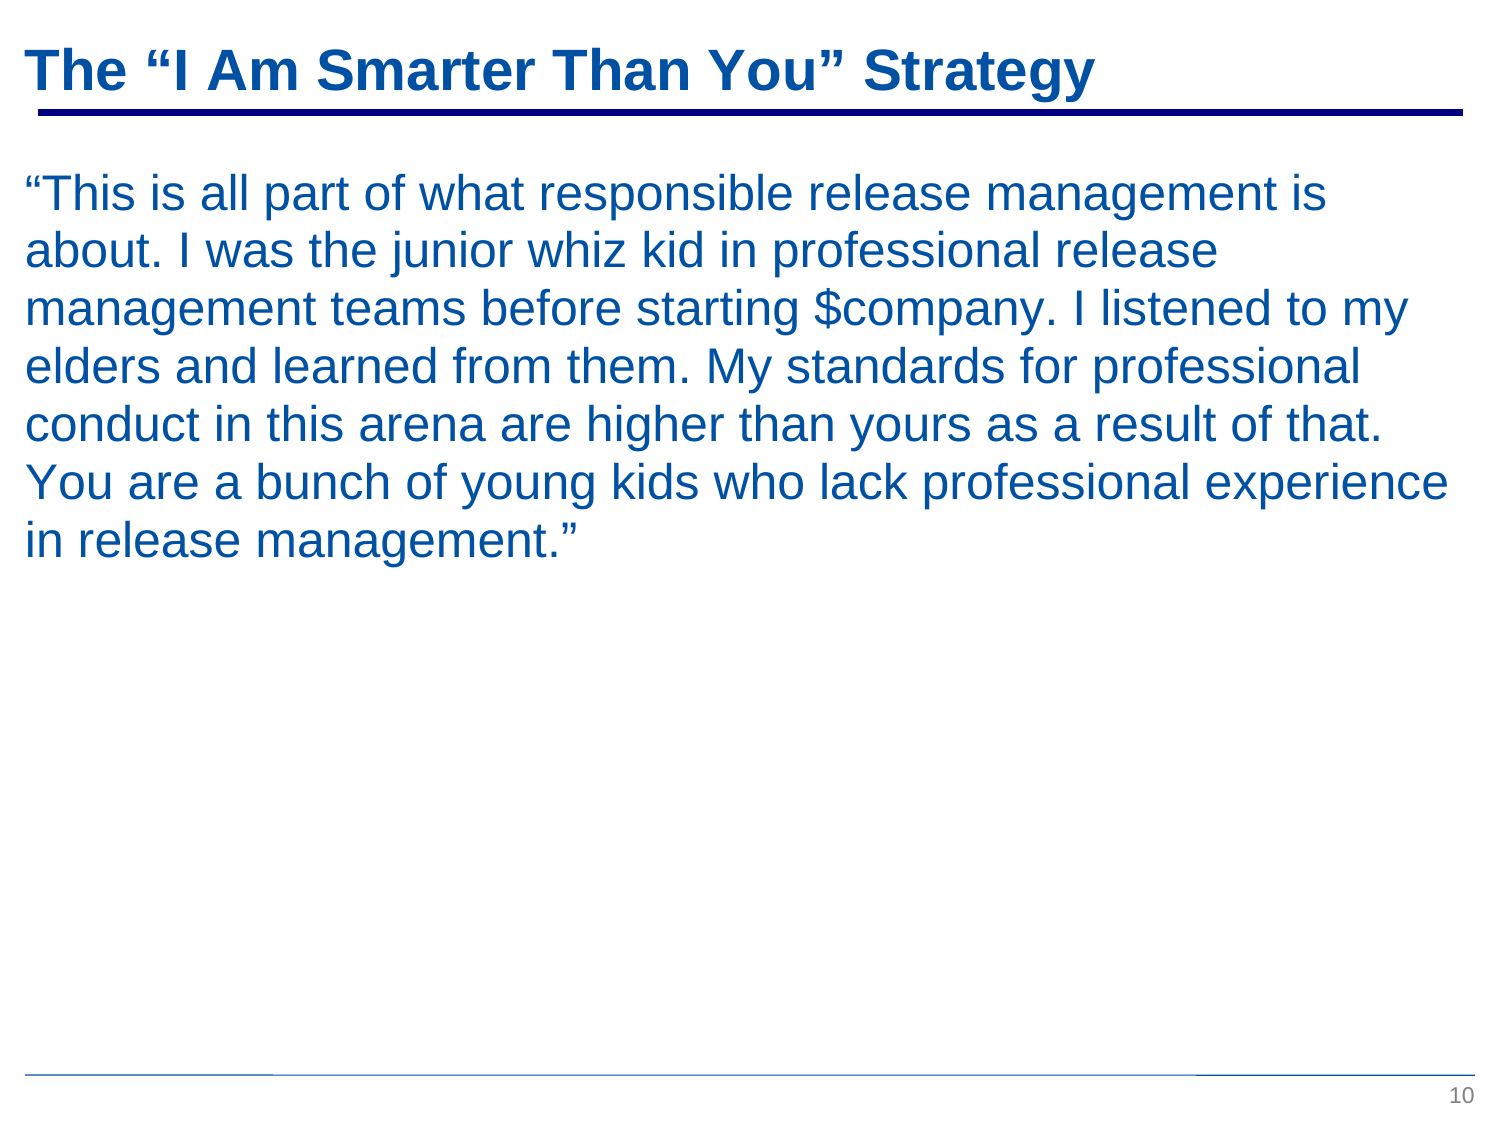

# The “I Am Smarter Than You” Strategy
“This is all part of what responsible release management is about. I was the junior whiz kid in professional release management teams before starting $company. I listened to my elders and learned from them. My standards for professional conduct in this arena are higher than yours as a result of that. You are a bunch of young kids who lack professional experience in release management.”
10